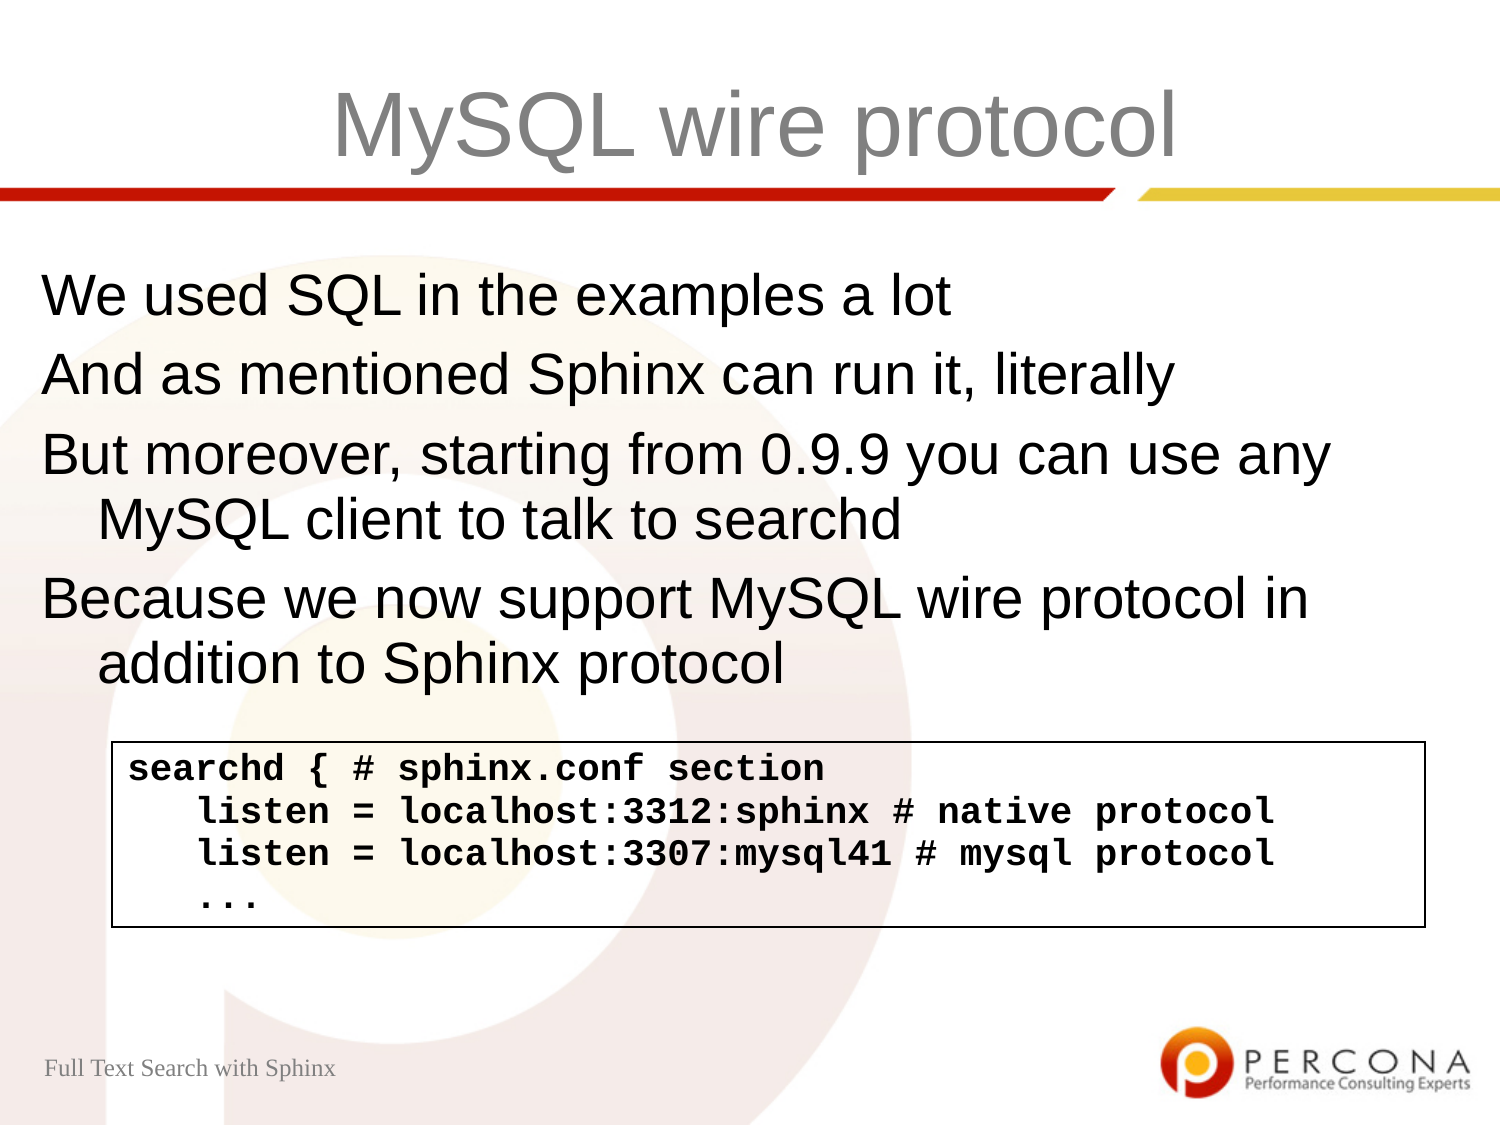

# MySQL wire protocol
We used SQL in the examples a lot
And as mentioned Sphinx can run it, literally
But moreover, starting from 0.9.9 you can use any MySQL client to talk to searchd
Because we now support MySQL wire protocol in addition to Sphinx protocol
searchd { # sphinx.conf section
 listen = localhost:3312:sphinx # native protocol
 listen = localhost:3307:mysql41 # mysql protocol
 ...